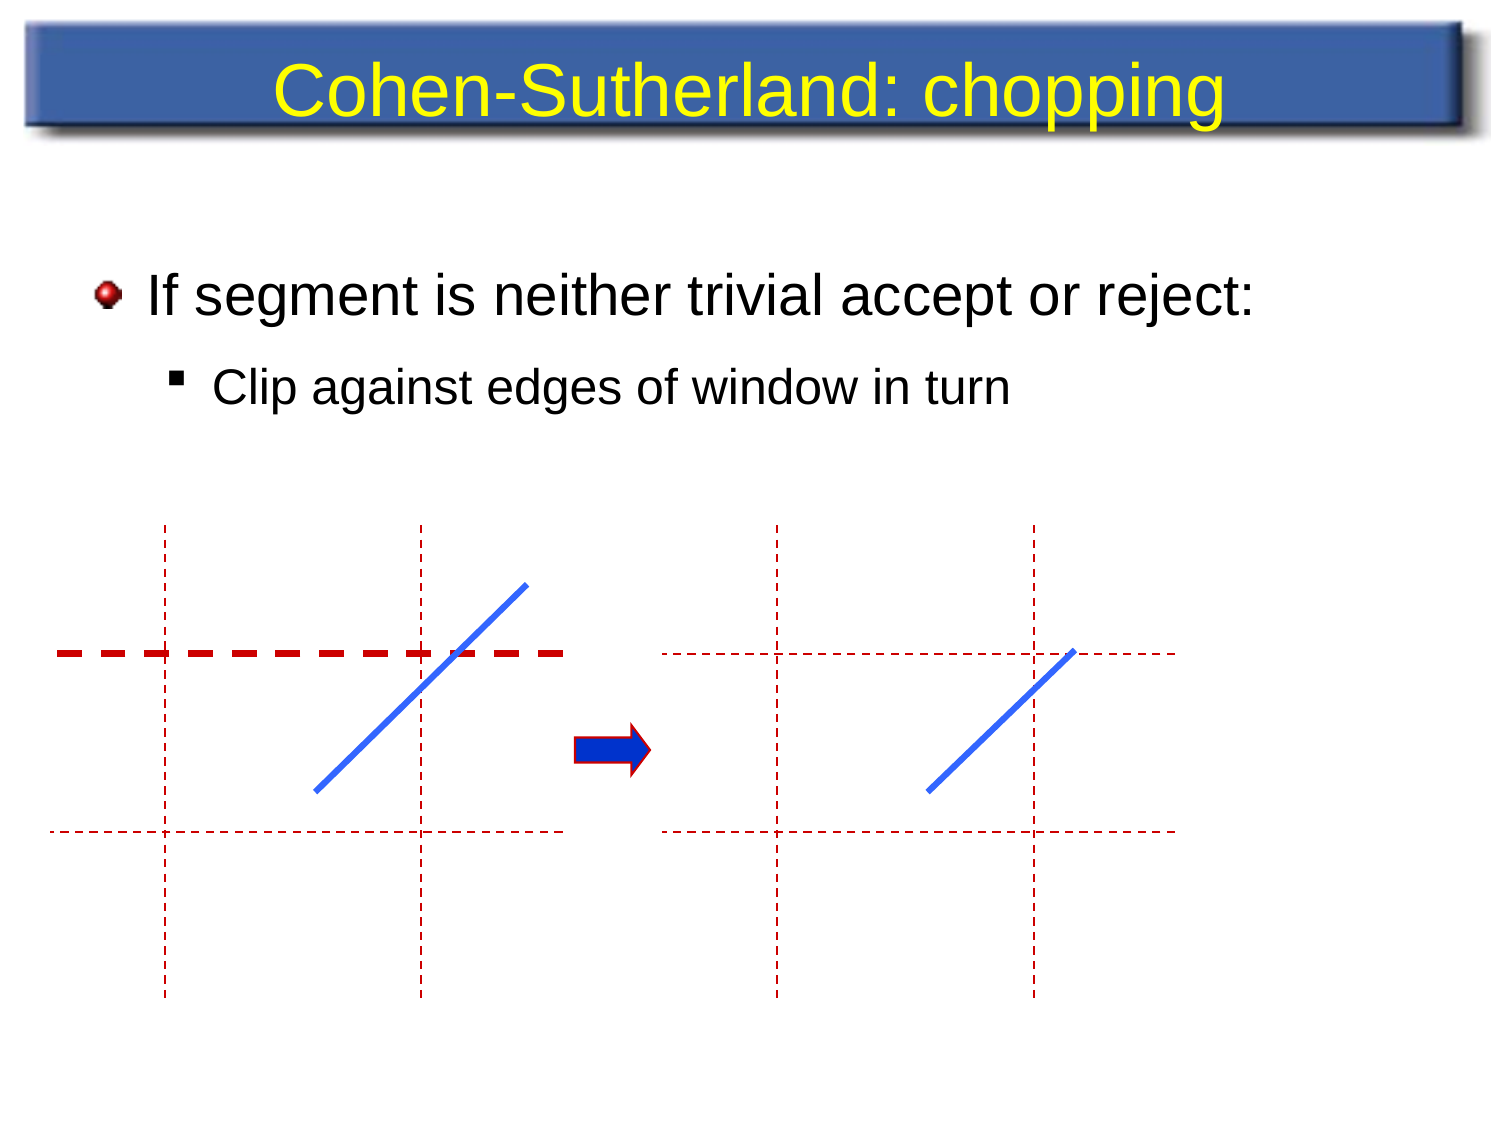

# Cohen-Sutherland: chopping
If segment is neither trivial accept or reject:
Clip against edges of window in turn